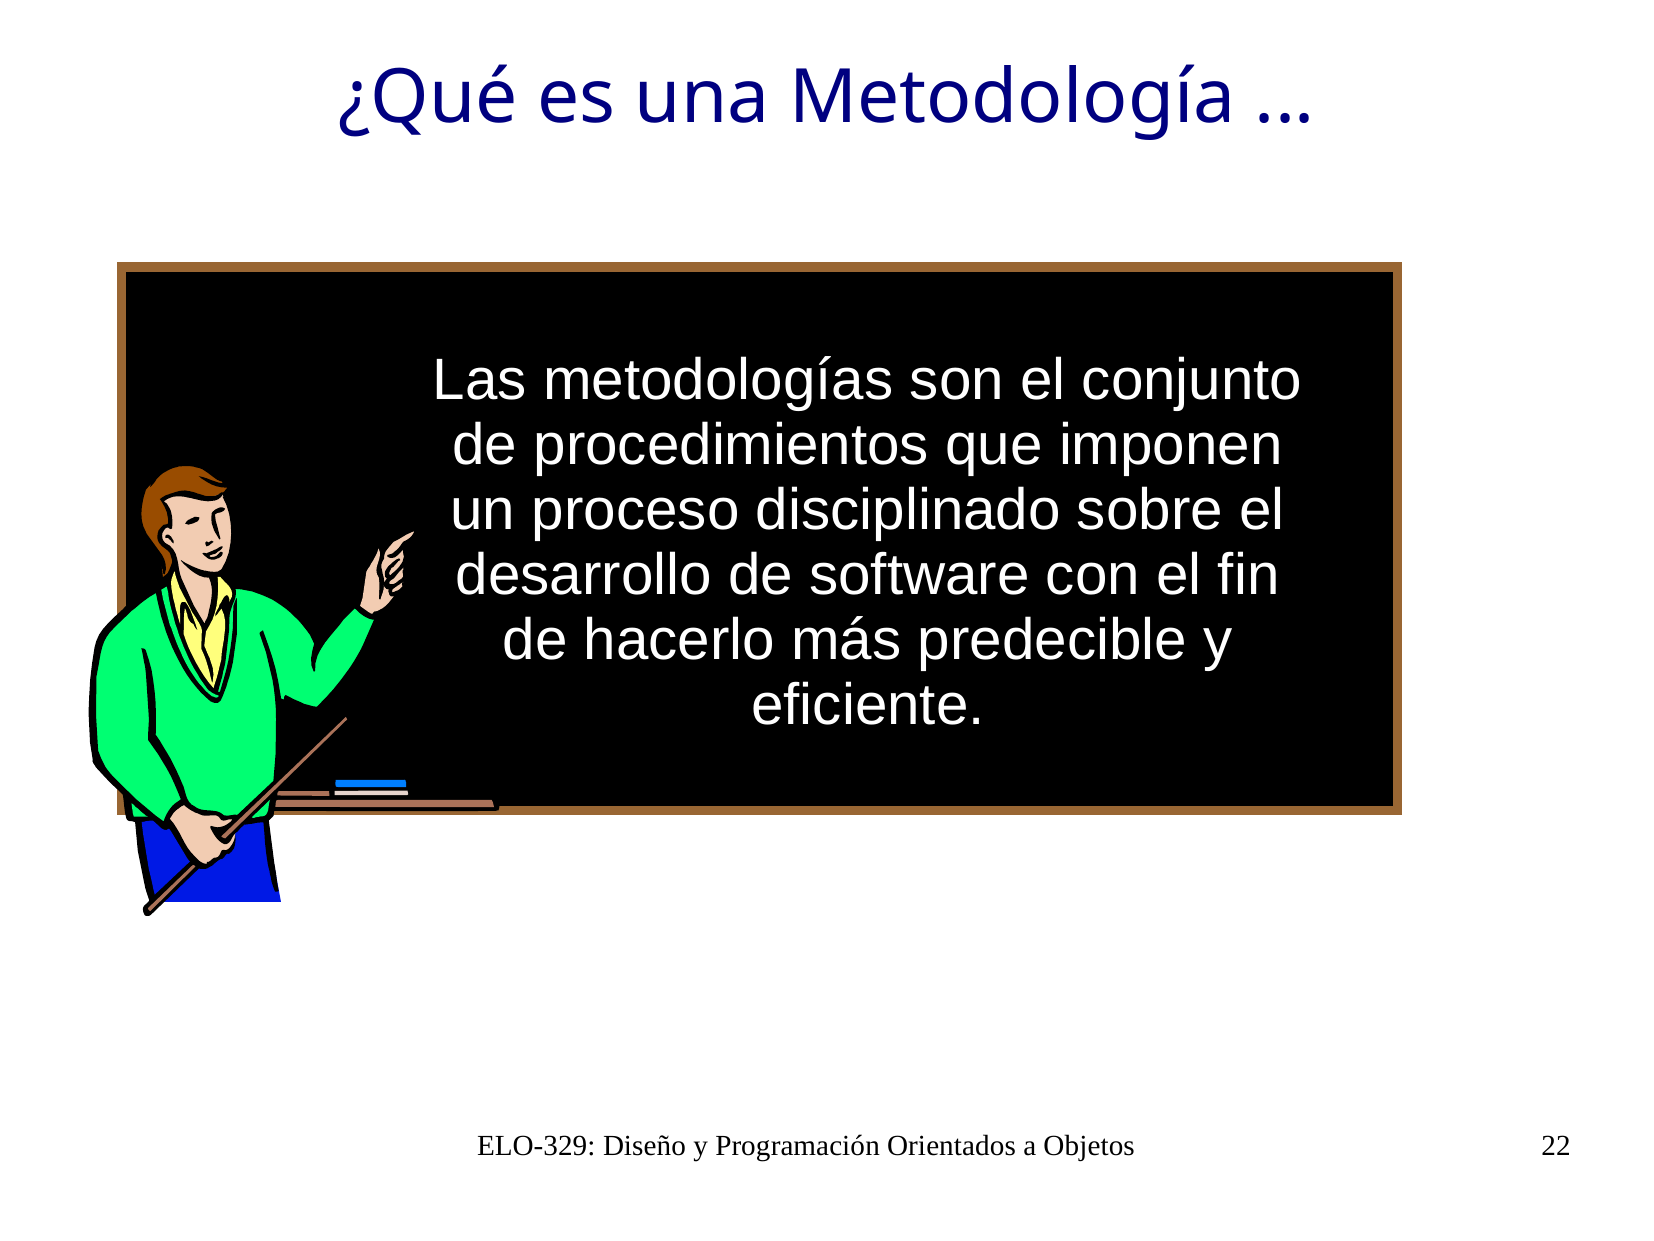

# ¿Qué es una Metodología ...
Las metodologías son el conjunto de procedimientos que imponen un proceso disciplinado sobre el desarrollo de software con el fin de hacerlo más predecible y eficiente.
22